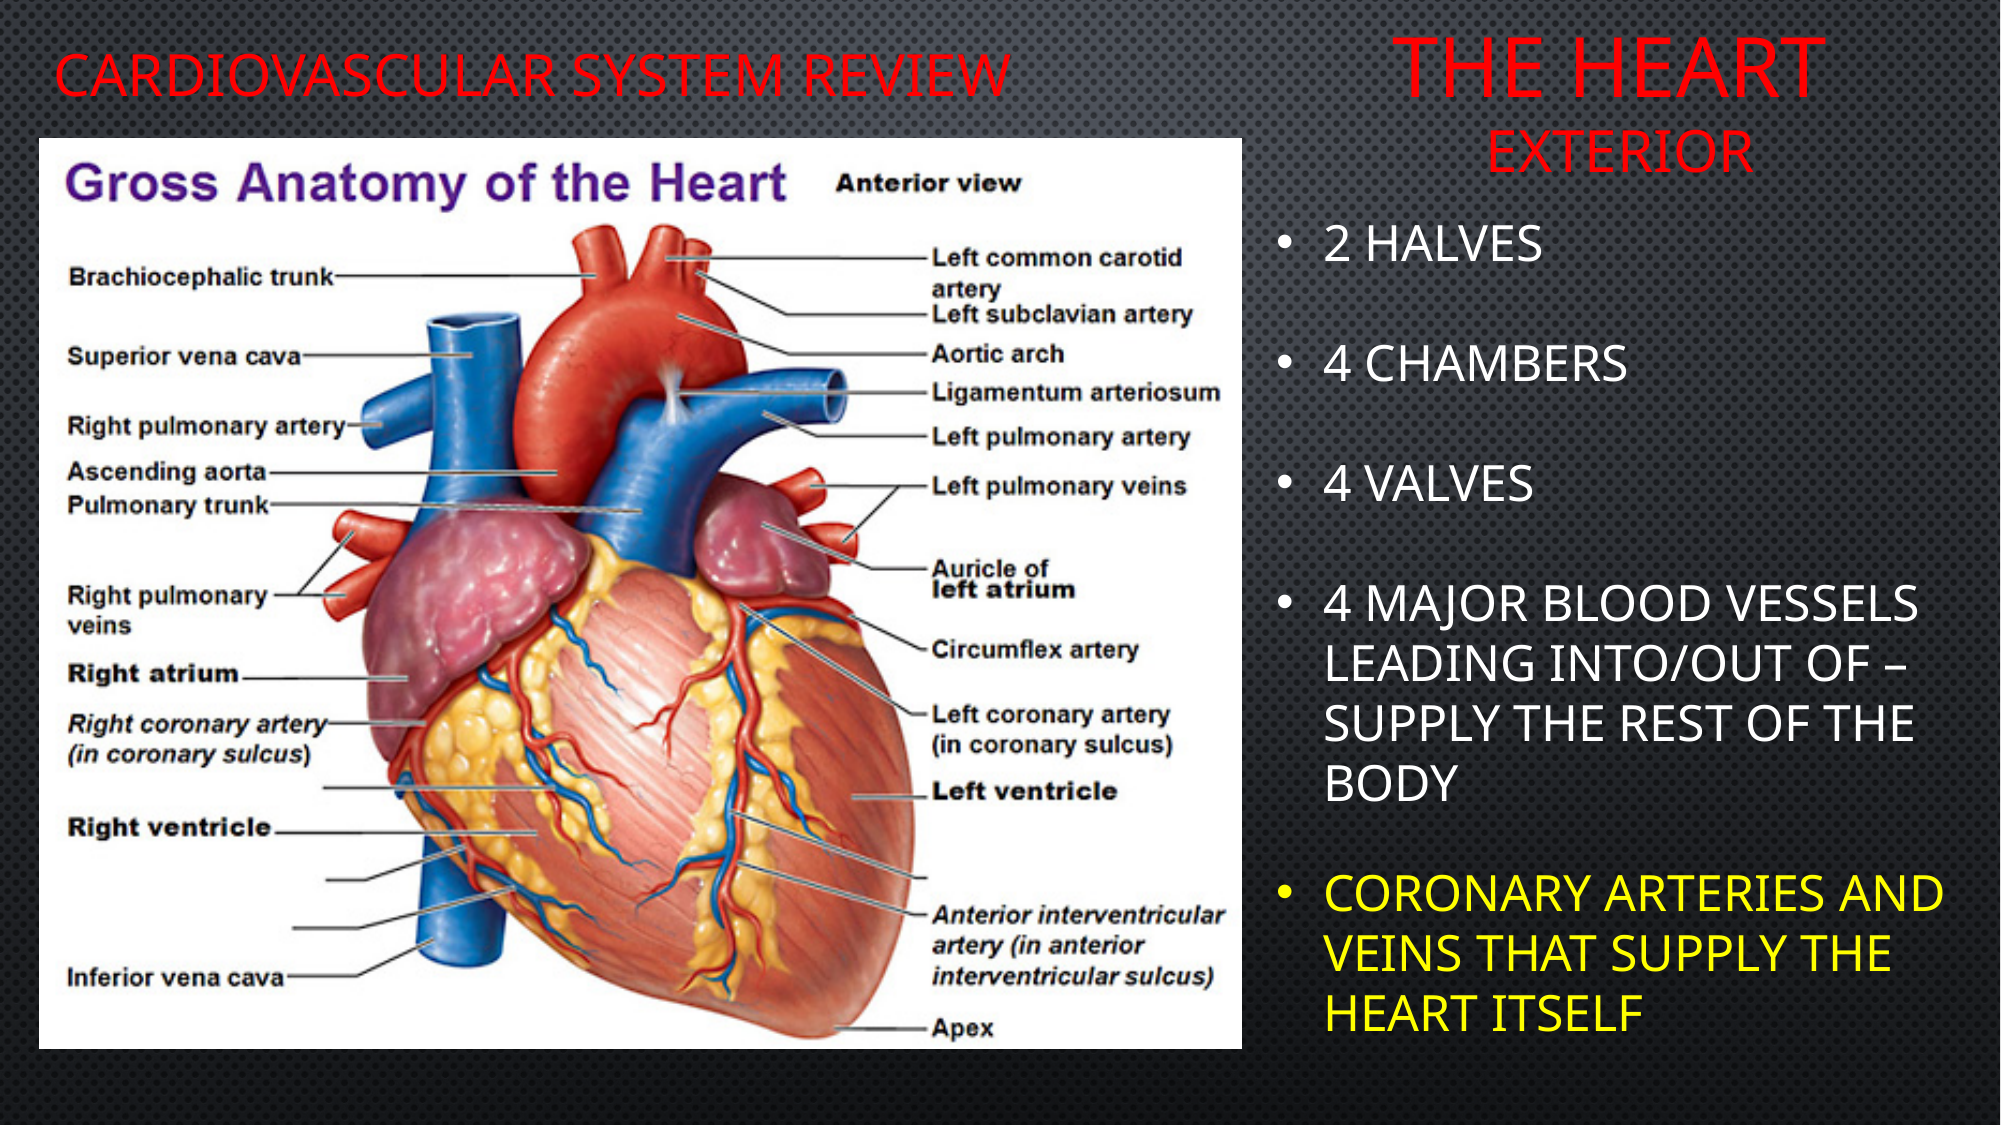

THE HEART
EXTERIOR
Cardiovascular system review
2 HALVES
4 CHAMBERS
4 VALVES
4 MAJOR BLOOD VESSELS LEADING INTO/OUT OF – SUPPLY THE REST OF THE BODY
CORONARY ARTERIES AND VEINS THAT SUPPLY THE HEART ITSELF